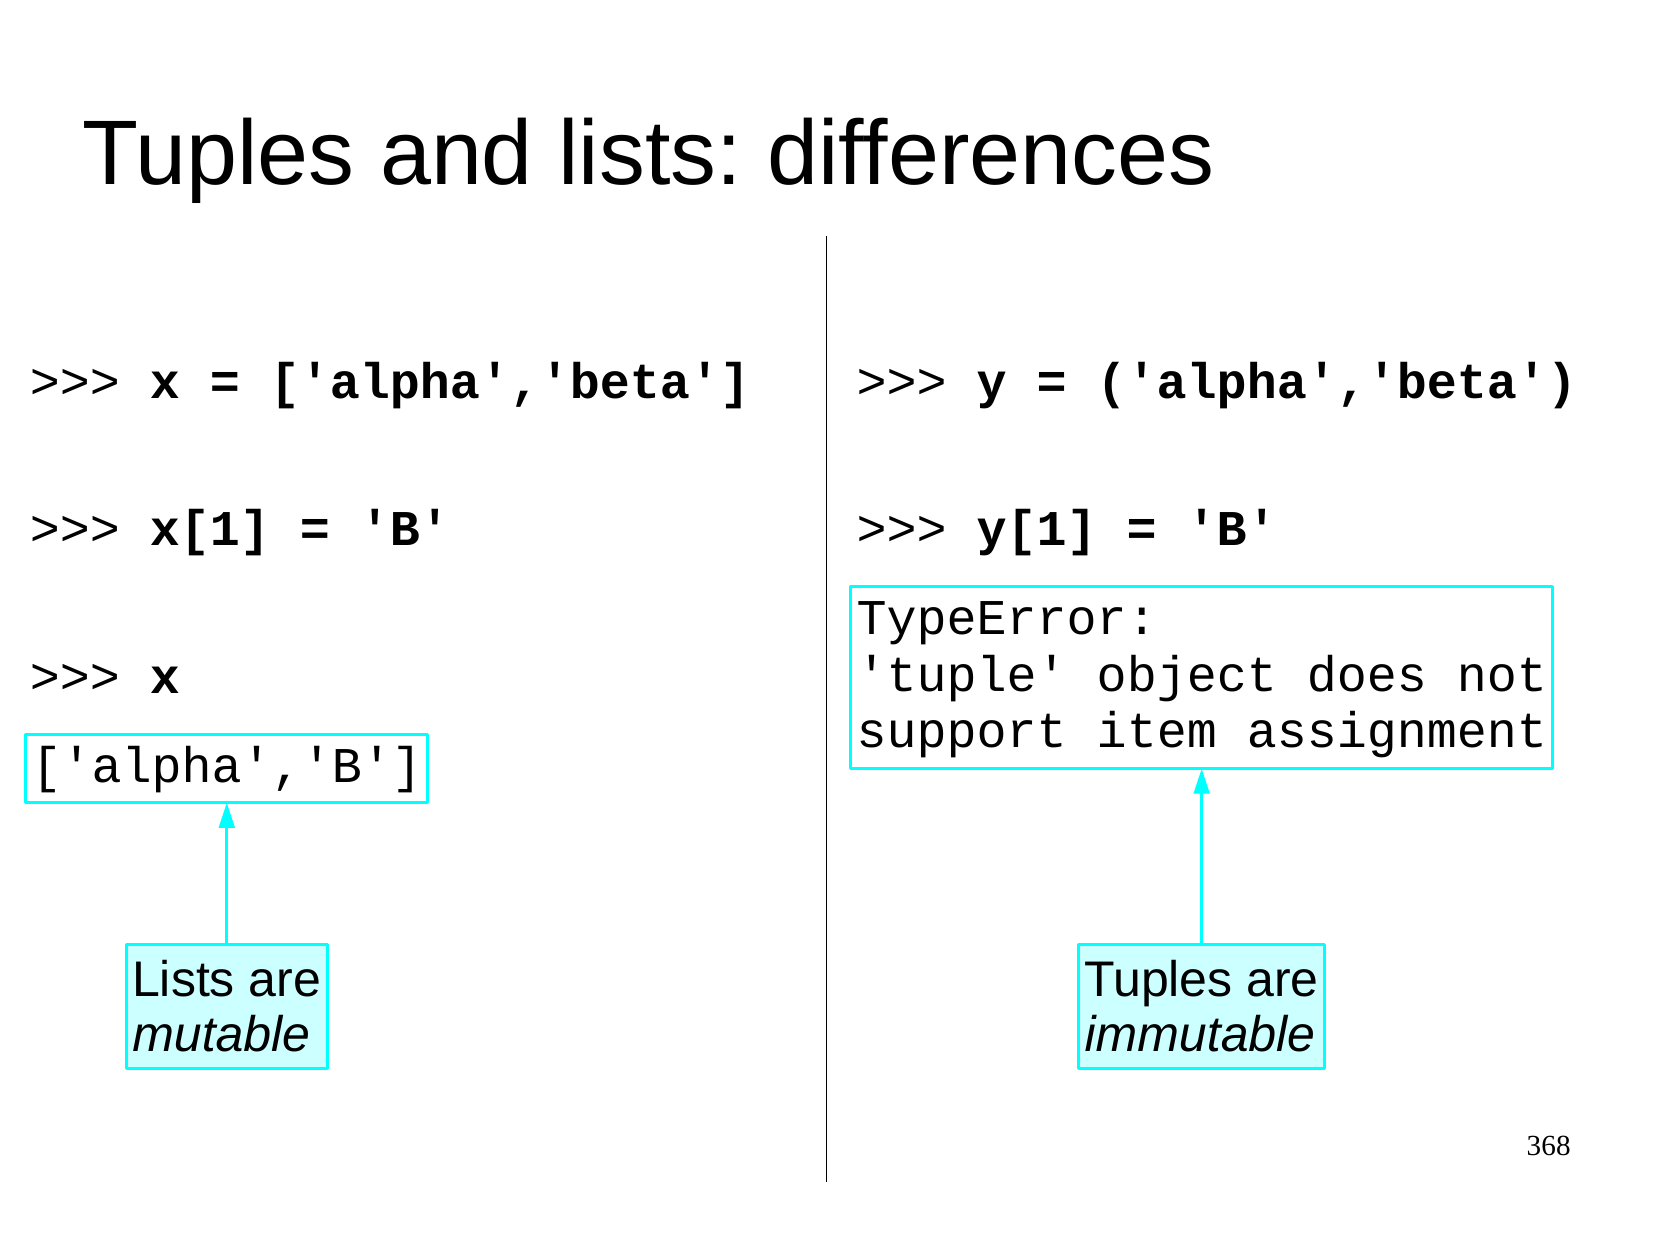

# Tuples and lists: differences
>>>
x = ['alpha','beta']
>>>
y = ('alpha','beta')
>>>
x[1] = 'B'
>>>
y[1] = 'B'
TypeError:
'tuple' object does not
support item assignment
>>>
x
['alpha','B']
Lists are
mutable
Tuples are
immutable
368